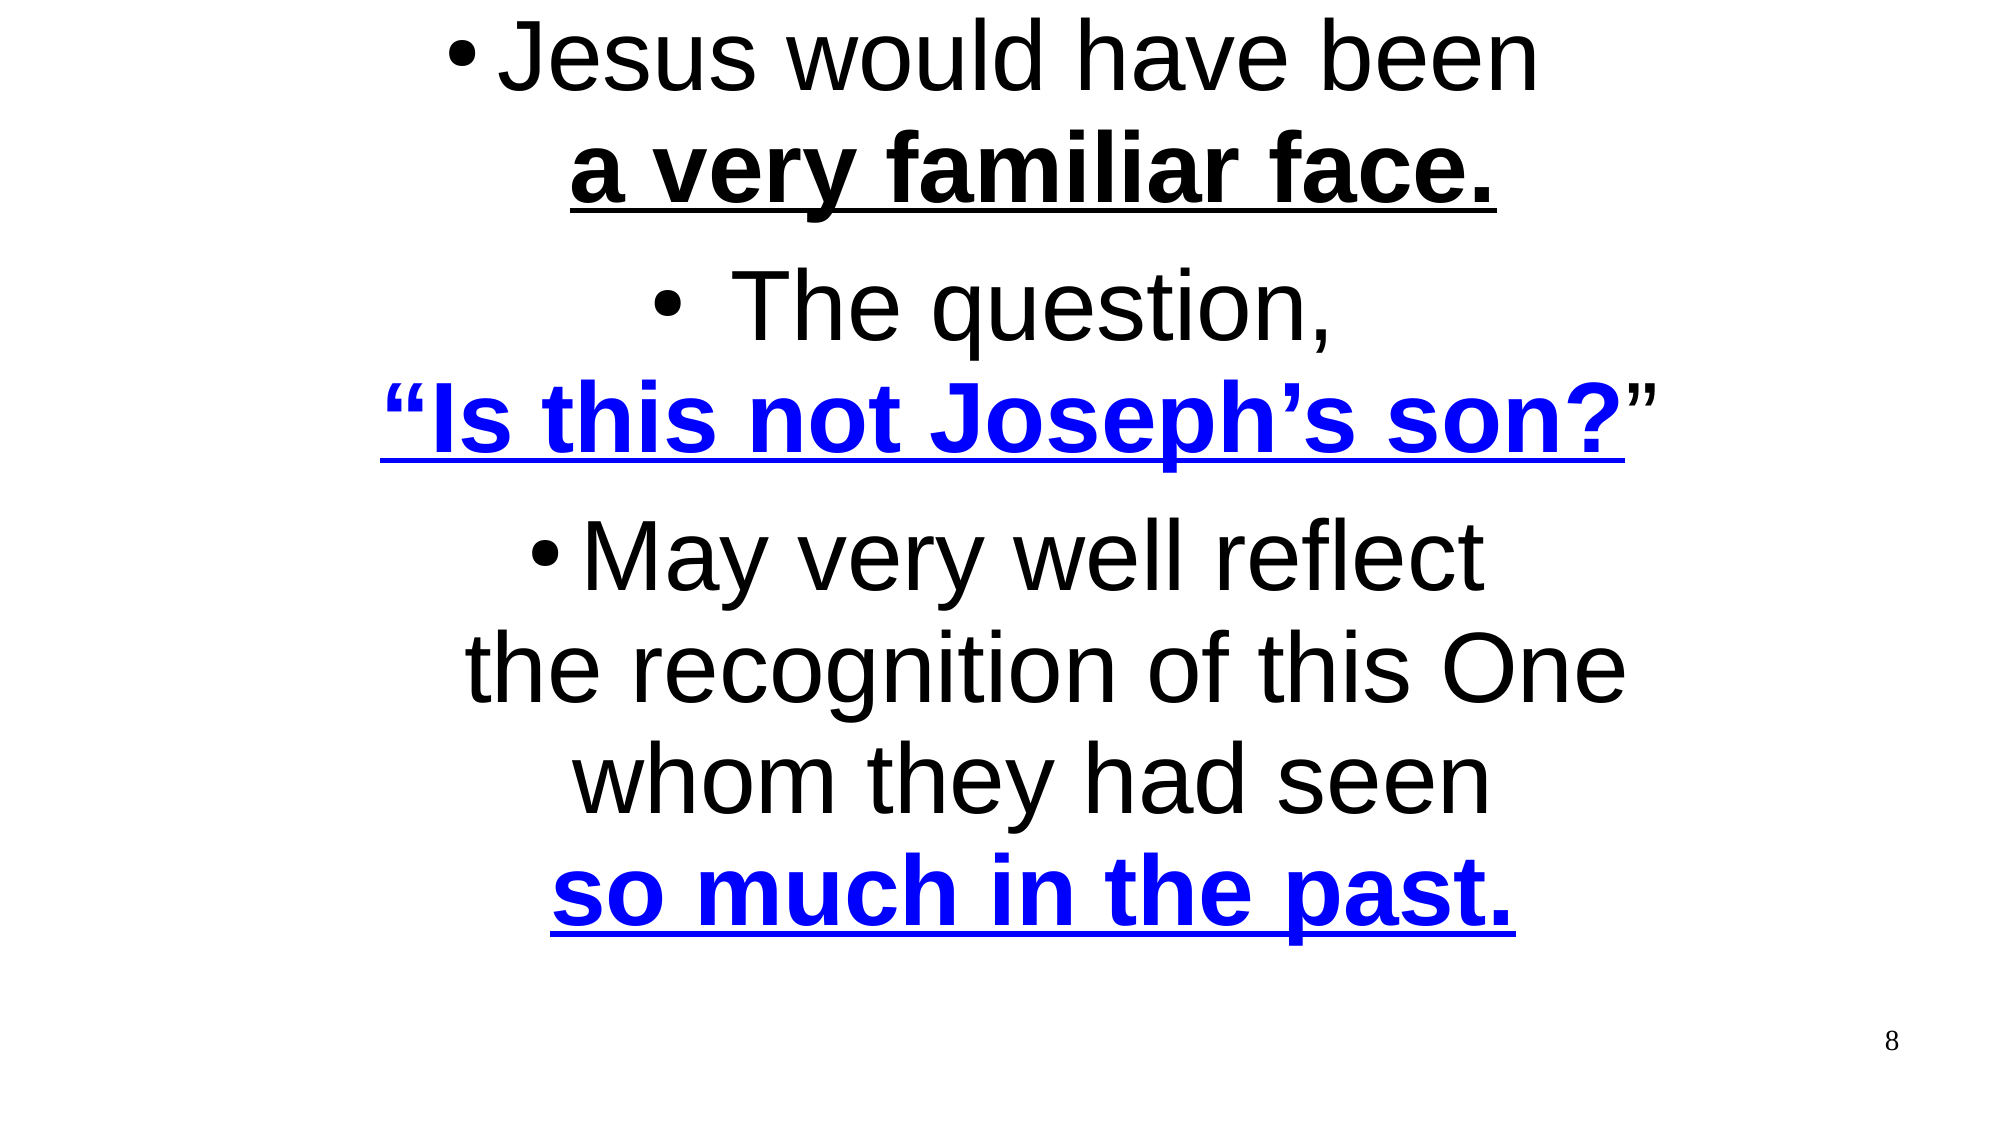

# Jesus would have been a very familiar face.
 The question,
“Is this not Joseph’s son?”
May very well reflect
 the recognition of this One
 whom they had seen
so much in the past.
8